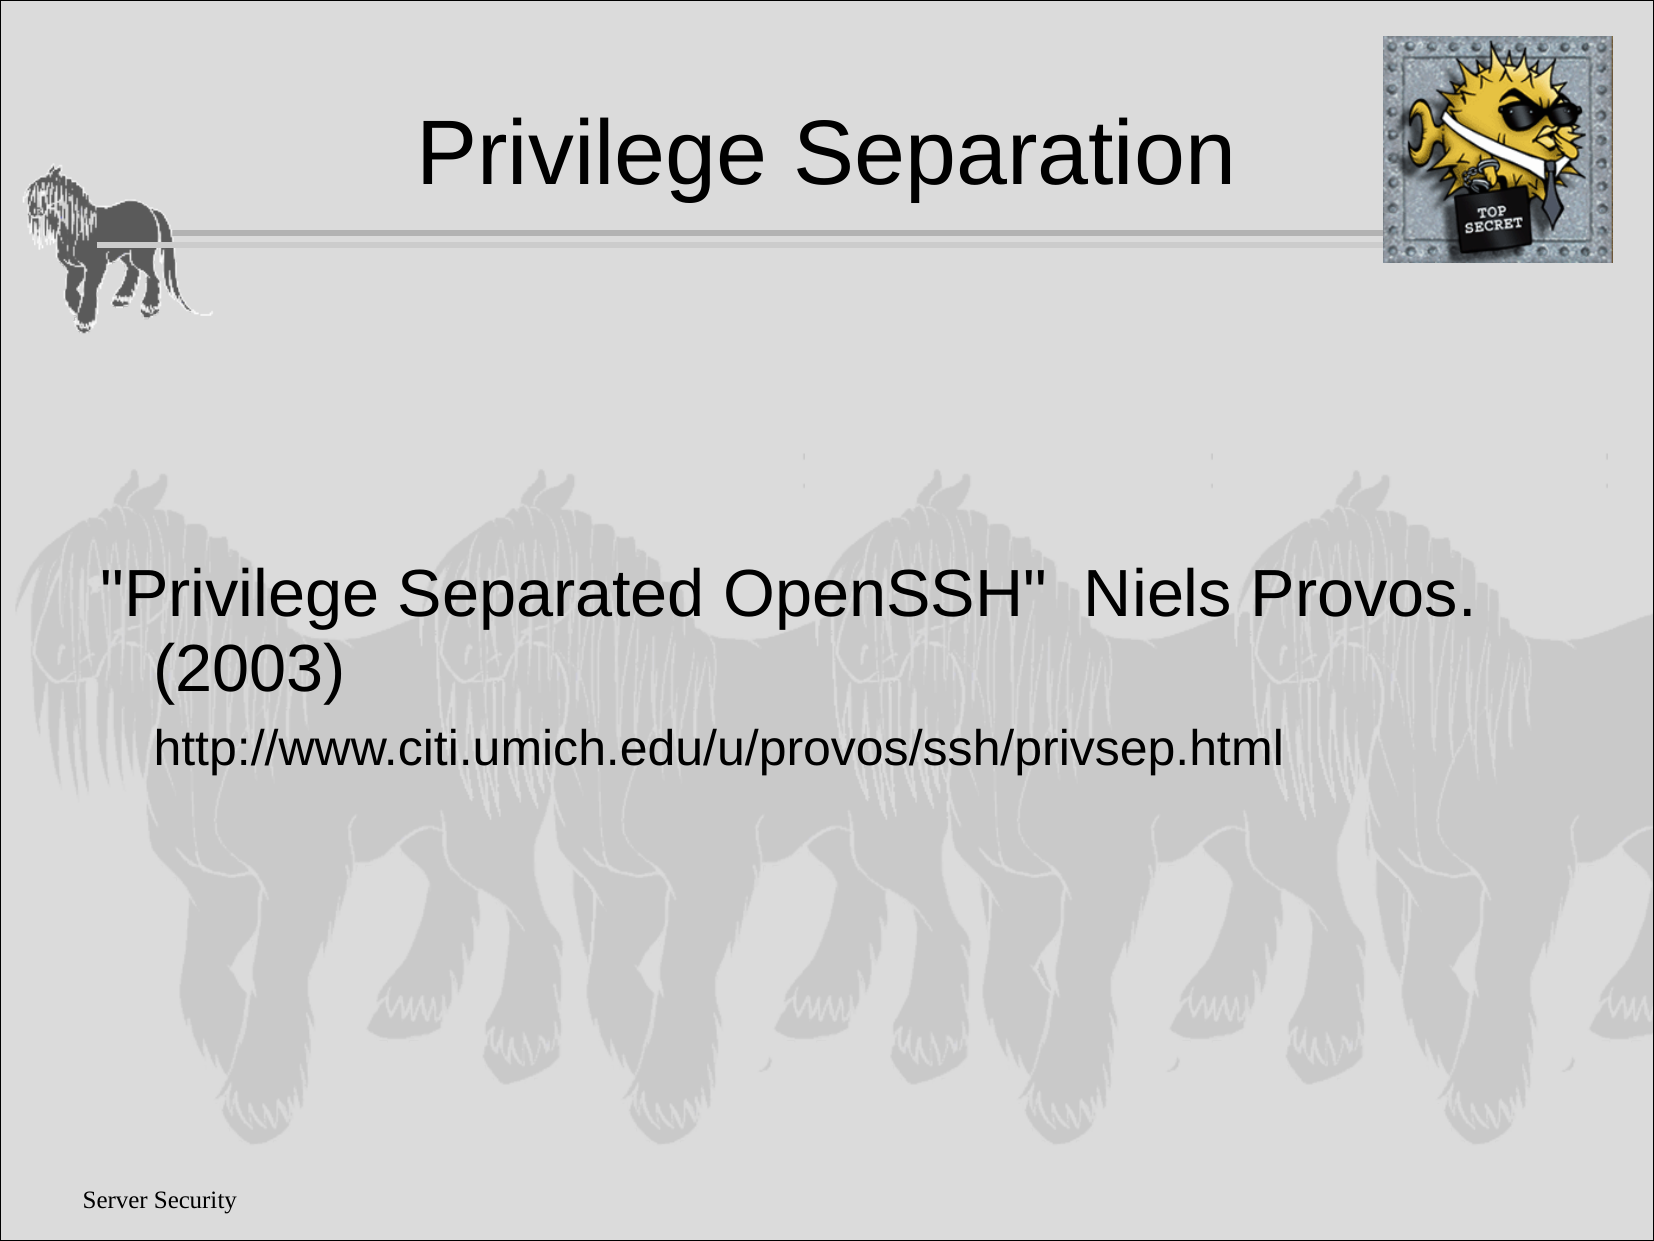

# Privilege Separation
"Privilege Separated OpenSSH" Niels Provos. (2003)
http://www.citi.umich.edu/u/provos/ssh/privsep.html